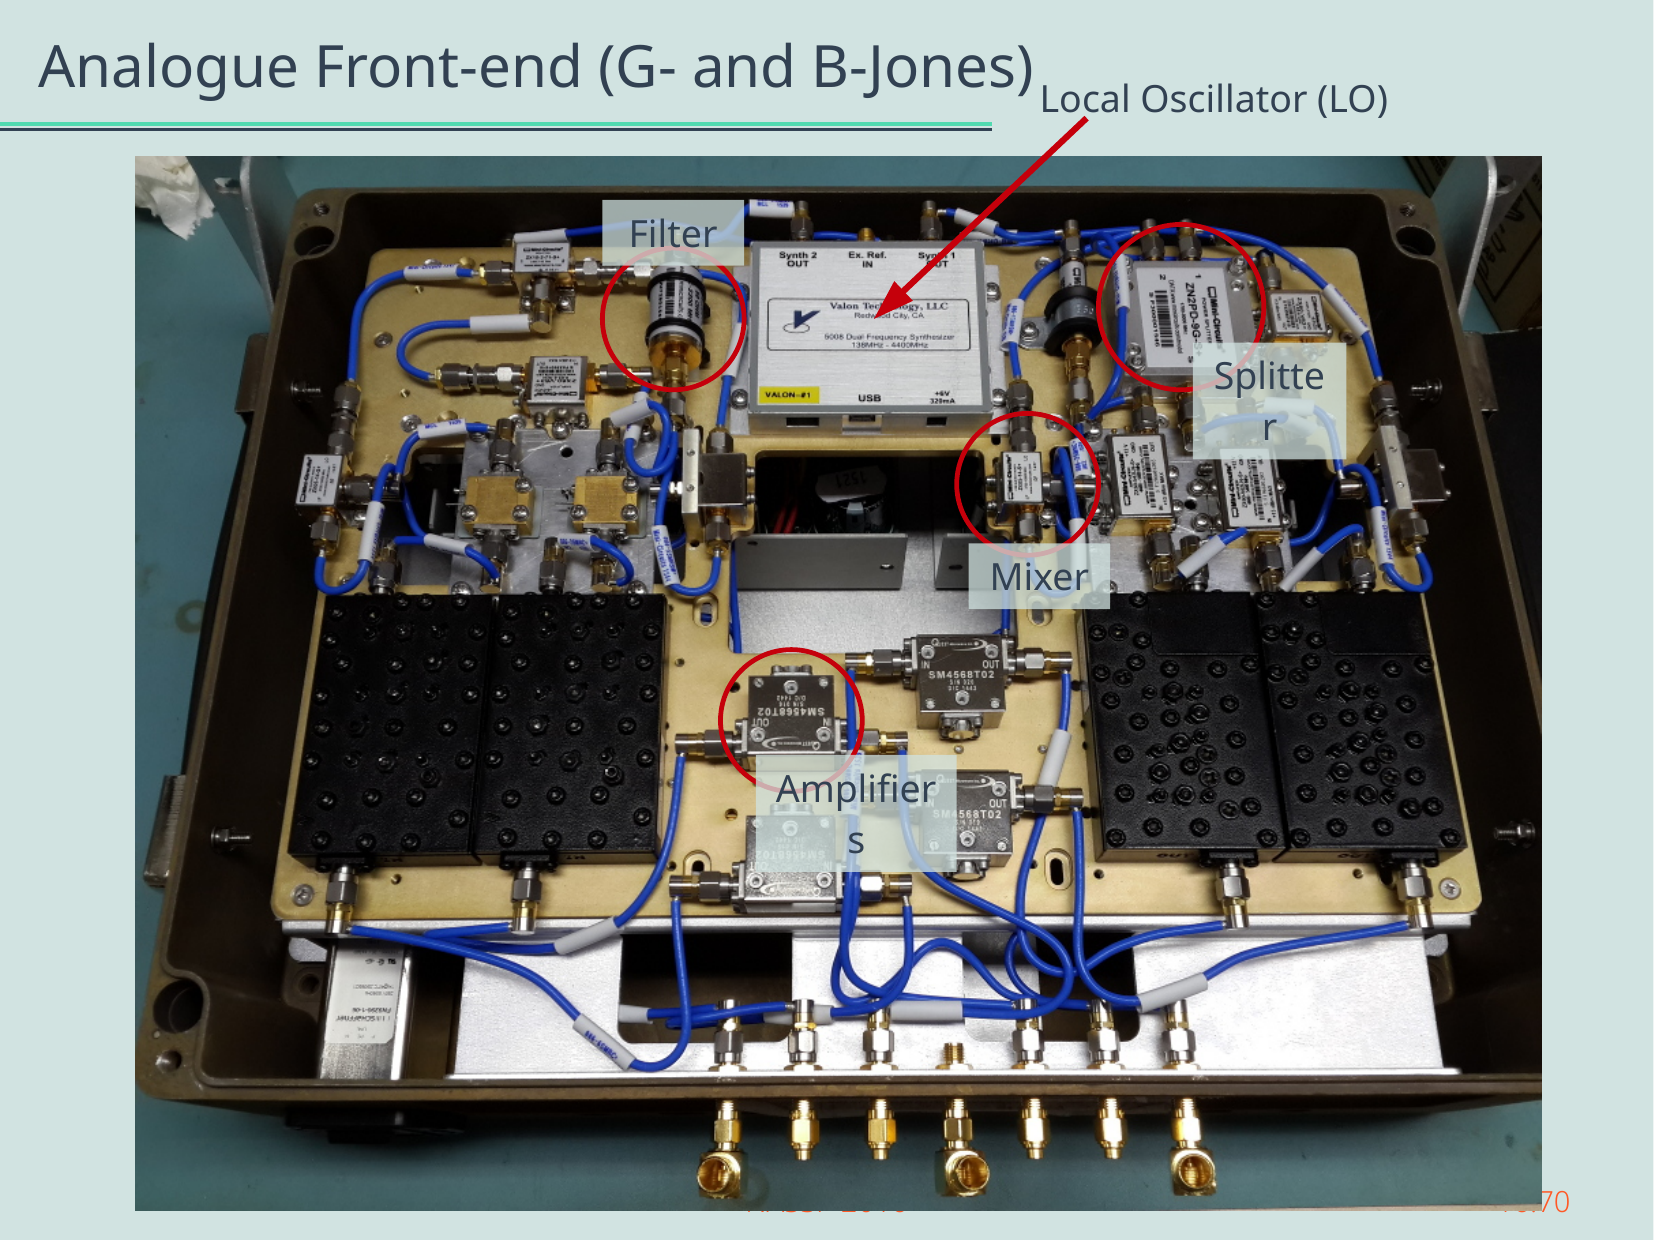

Analogue Front-end (G- and B-Jones)
Local Oscillator (LO)
Filter
Splitter
Mixer
Amplifiers
NASSP 2016
16